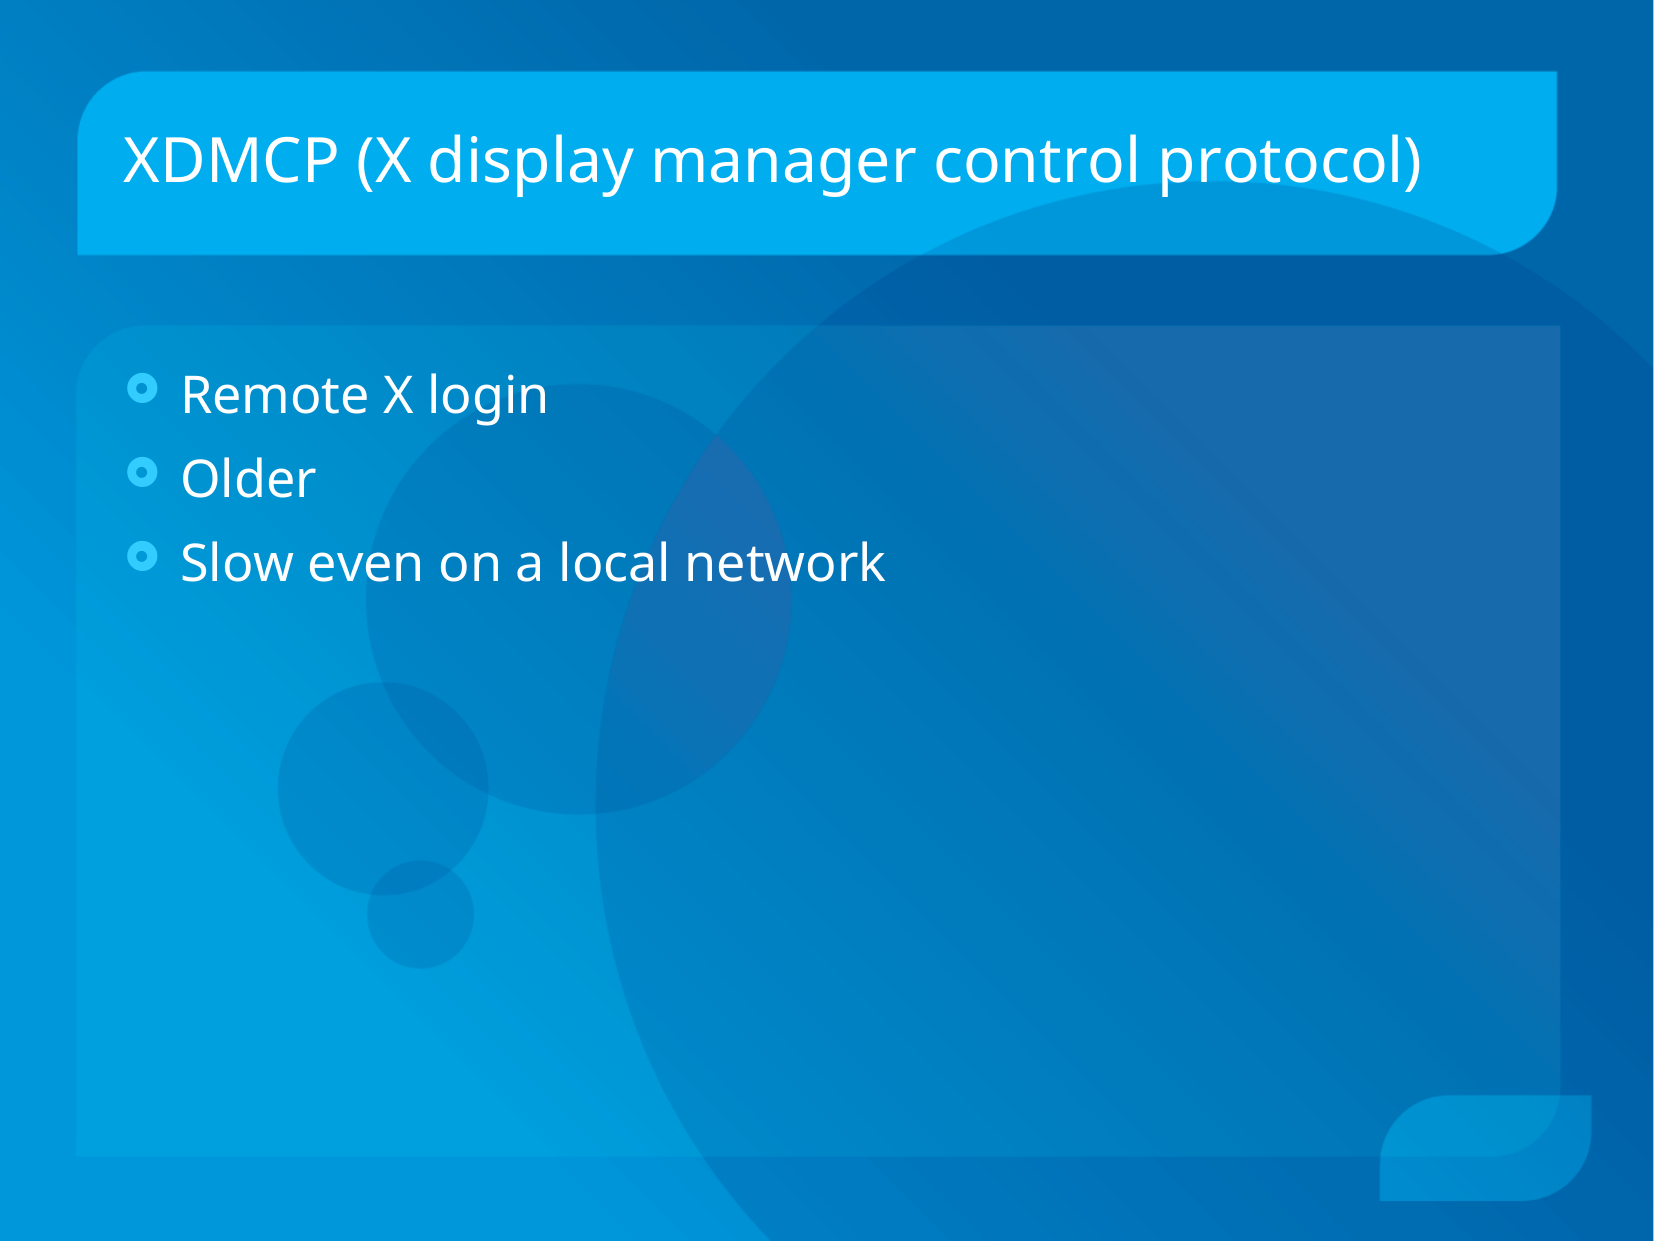

# XDMCP (X display manager control protocol)
Remote X login
Older
Slow even on a local network